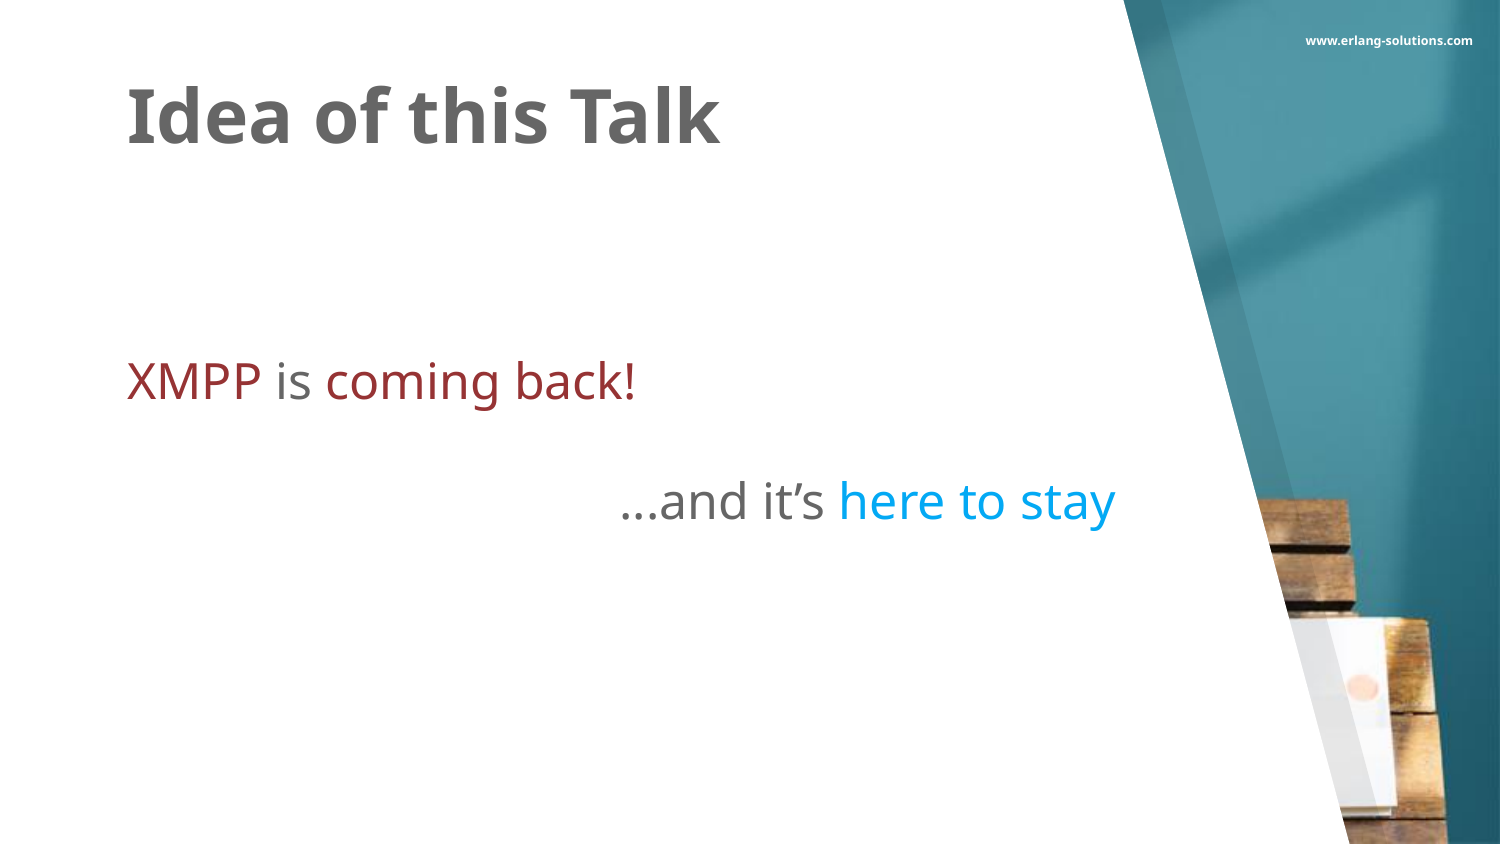

Idea of this Talk
# XMPP is coming back!
...and it’s here to stay